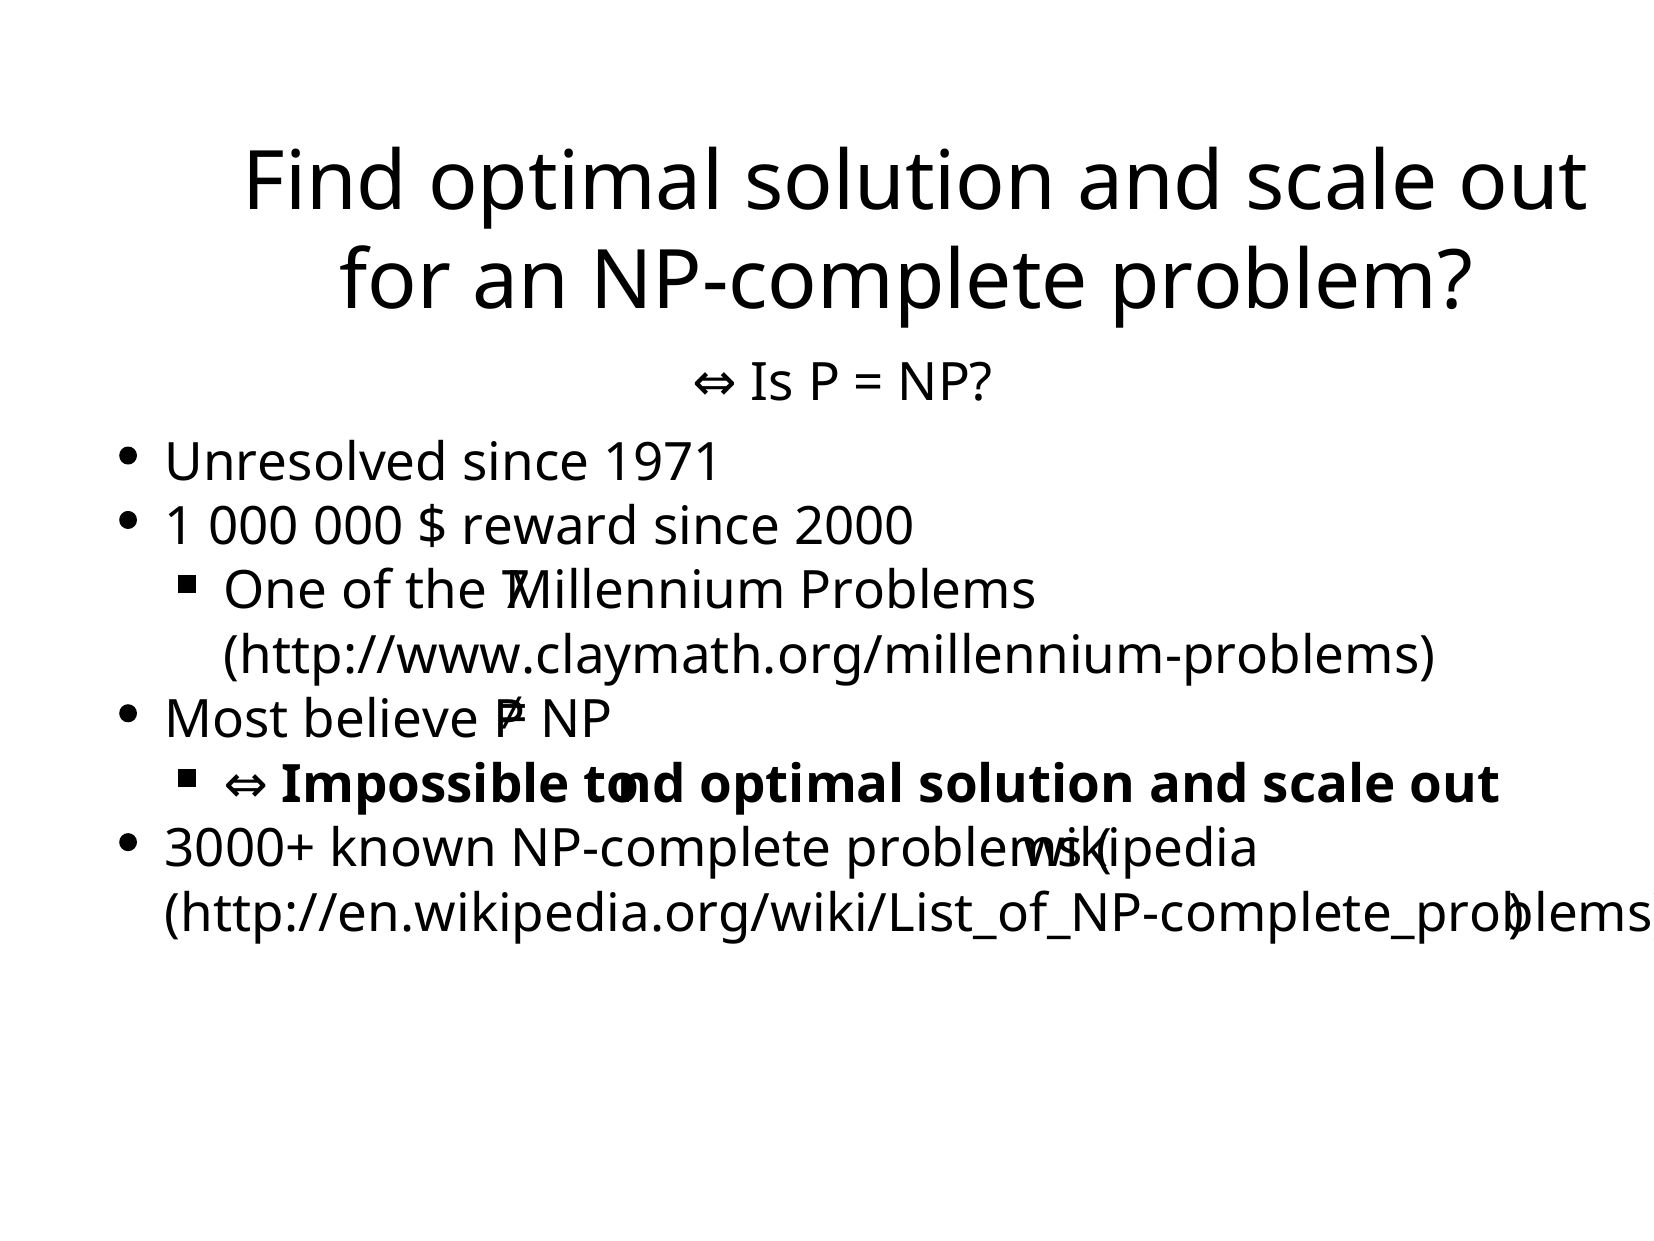

Find optimal solution and scale out
for an NP-complete problem?
⇔ Is P = NP?
Unresolved since 1971
1 000 000 $ reward since 2000
One of the 7
Millennium Problems
(http://www.claymath.org/millennium-problems)
Most believe P
 NP
≠
⇔ Impossible to
nd optimal solution and scale out
3000+ known NP-complete problems (
wikipedia
(http://en.wikipedia.org/wiki/List_of_NP-complete_problems)
)